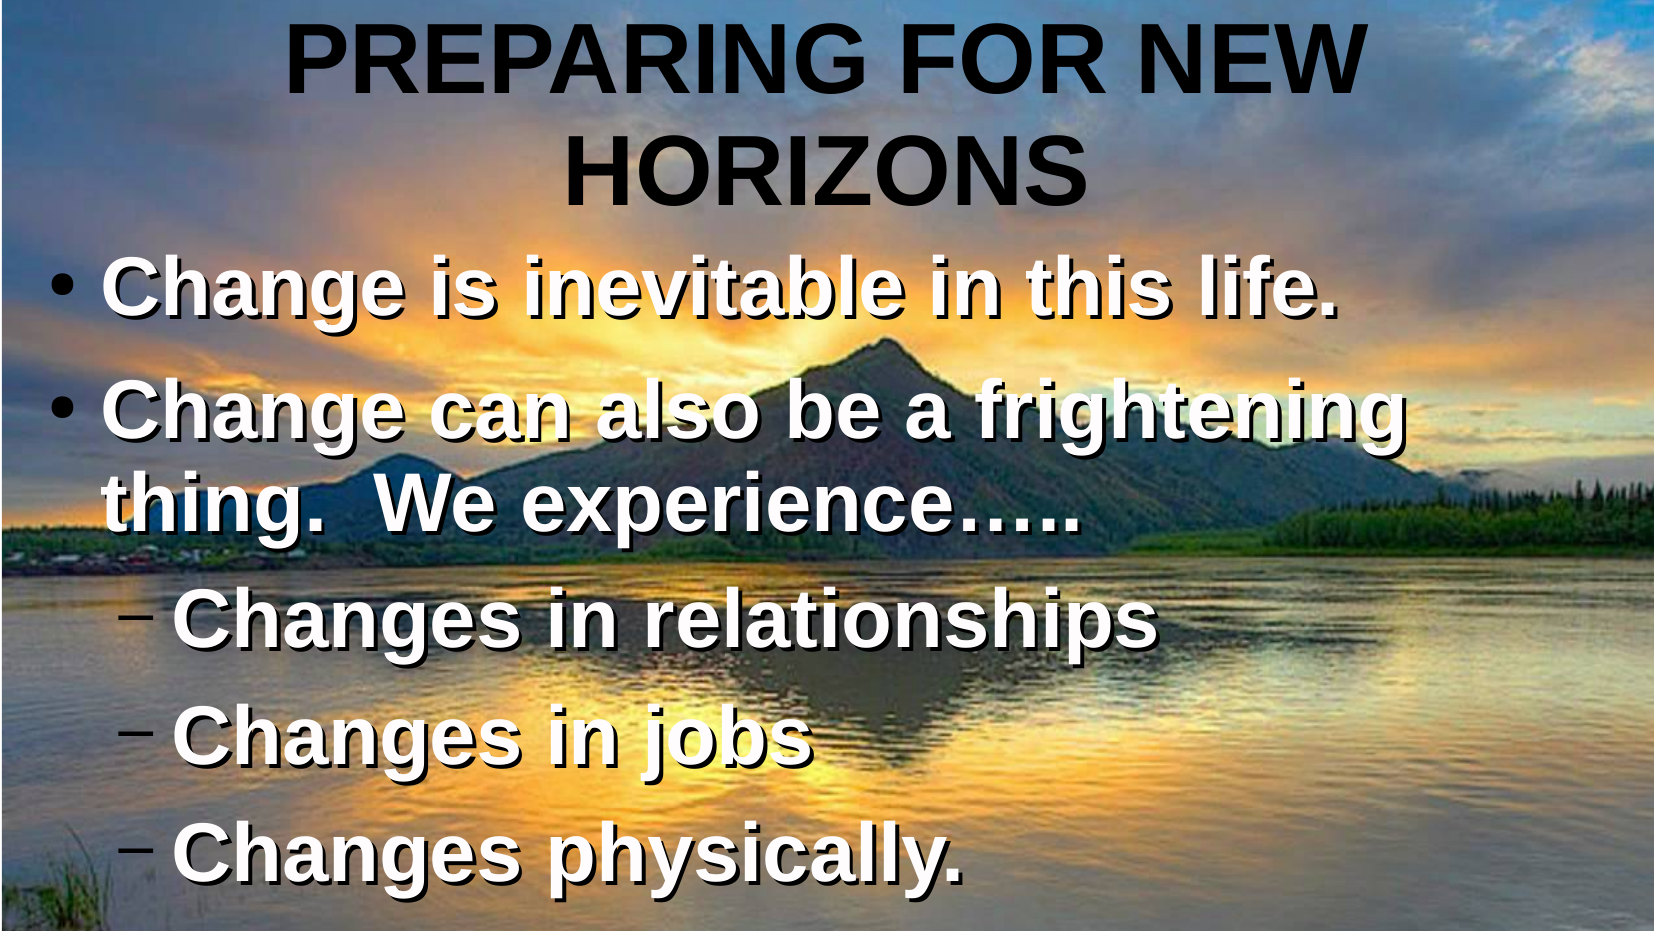

# PREPARING FOR NEW HORIZONS
Change is inevitable in this life.
Change can also be a frightening thing. We experience…..
Changes in relationships
Changes in jobs
Changes physically.